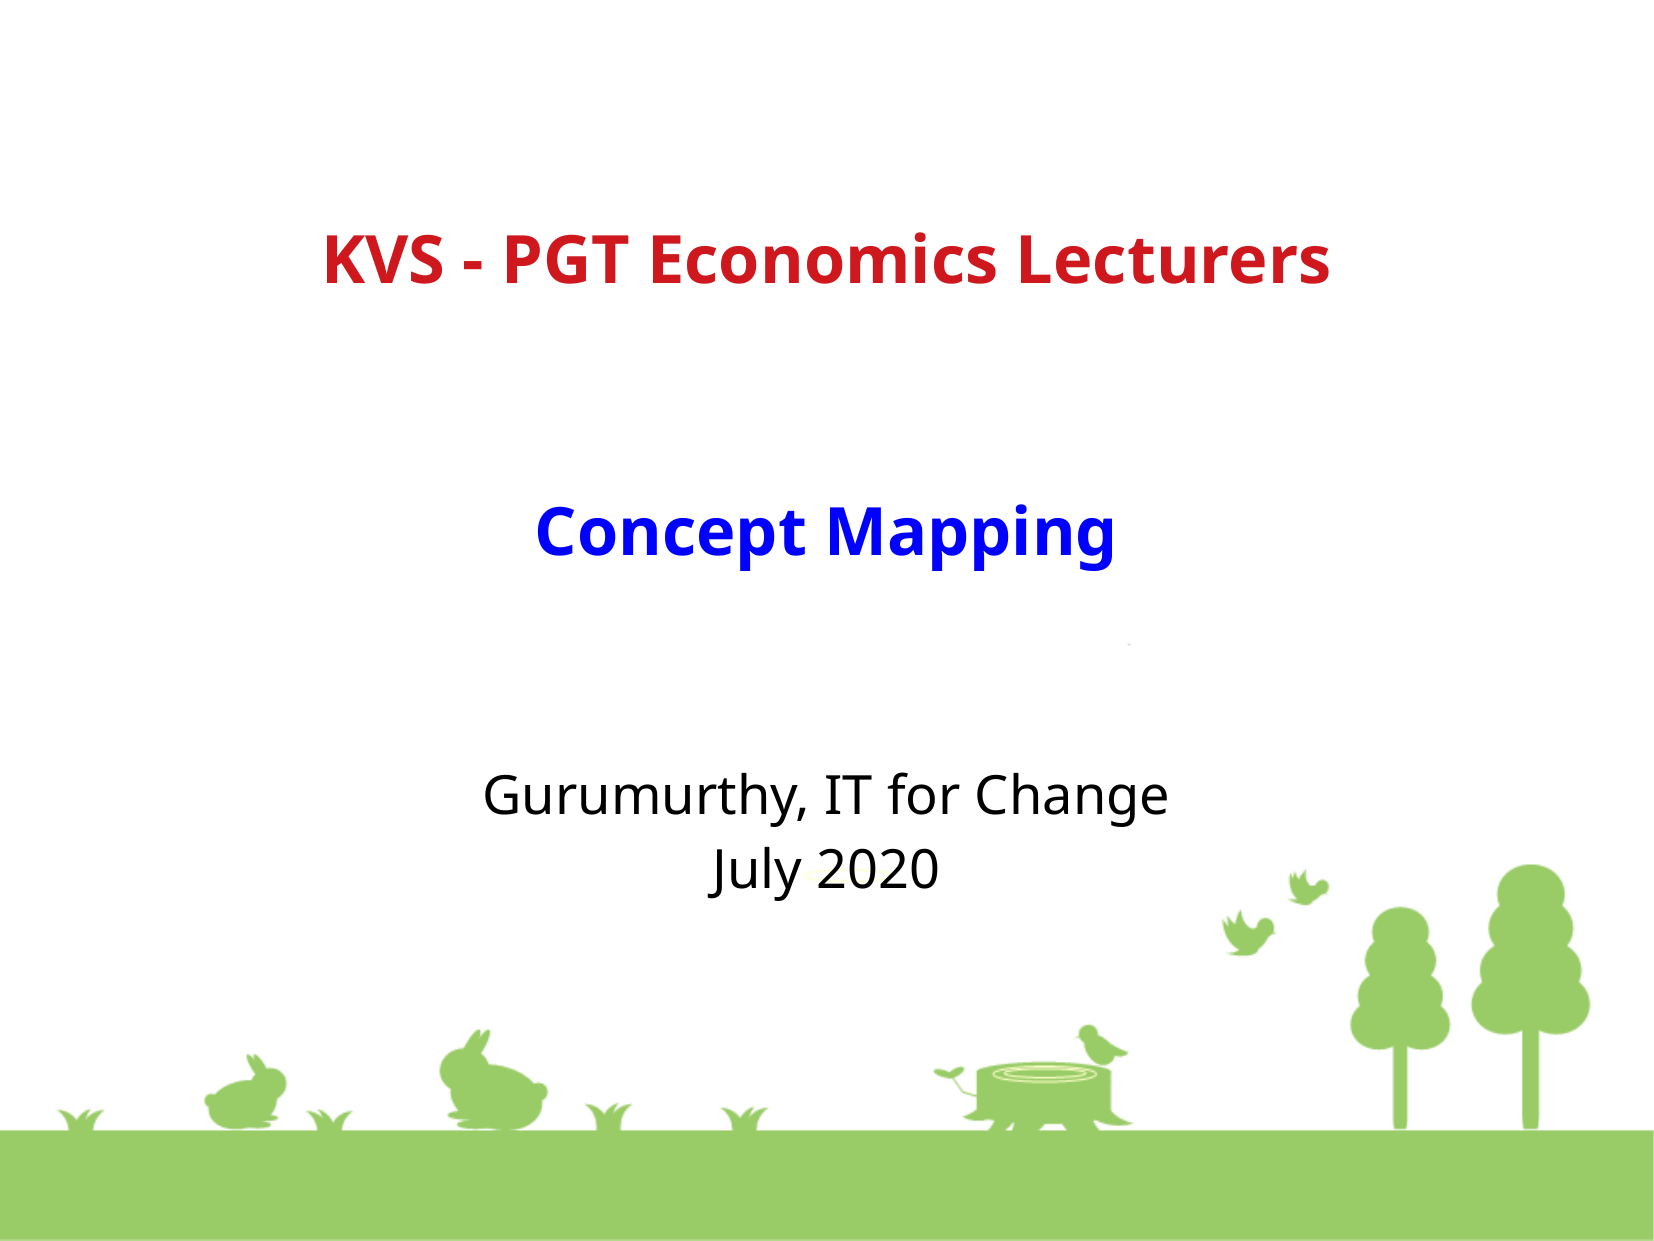

# KVS - PGT Economics Lecturers
Concept Mapping
Gurumurthy, IT for Change
July 2020